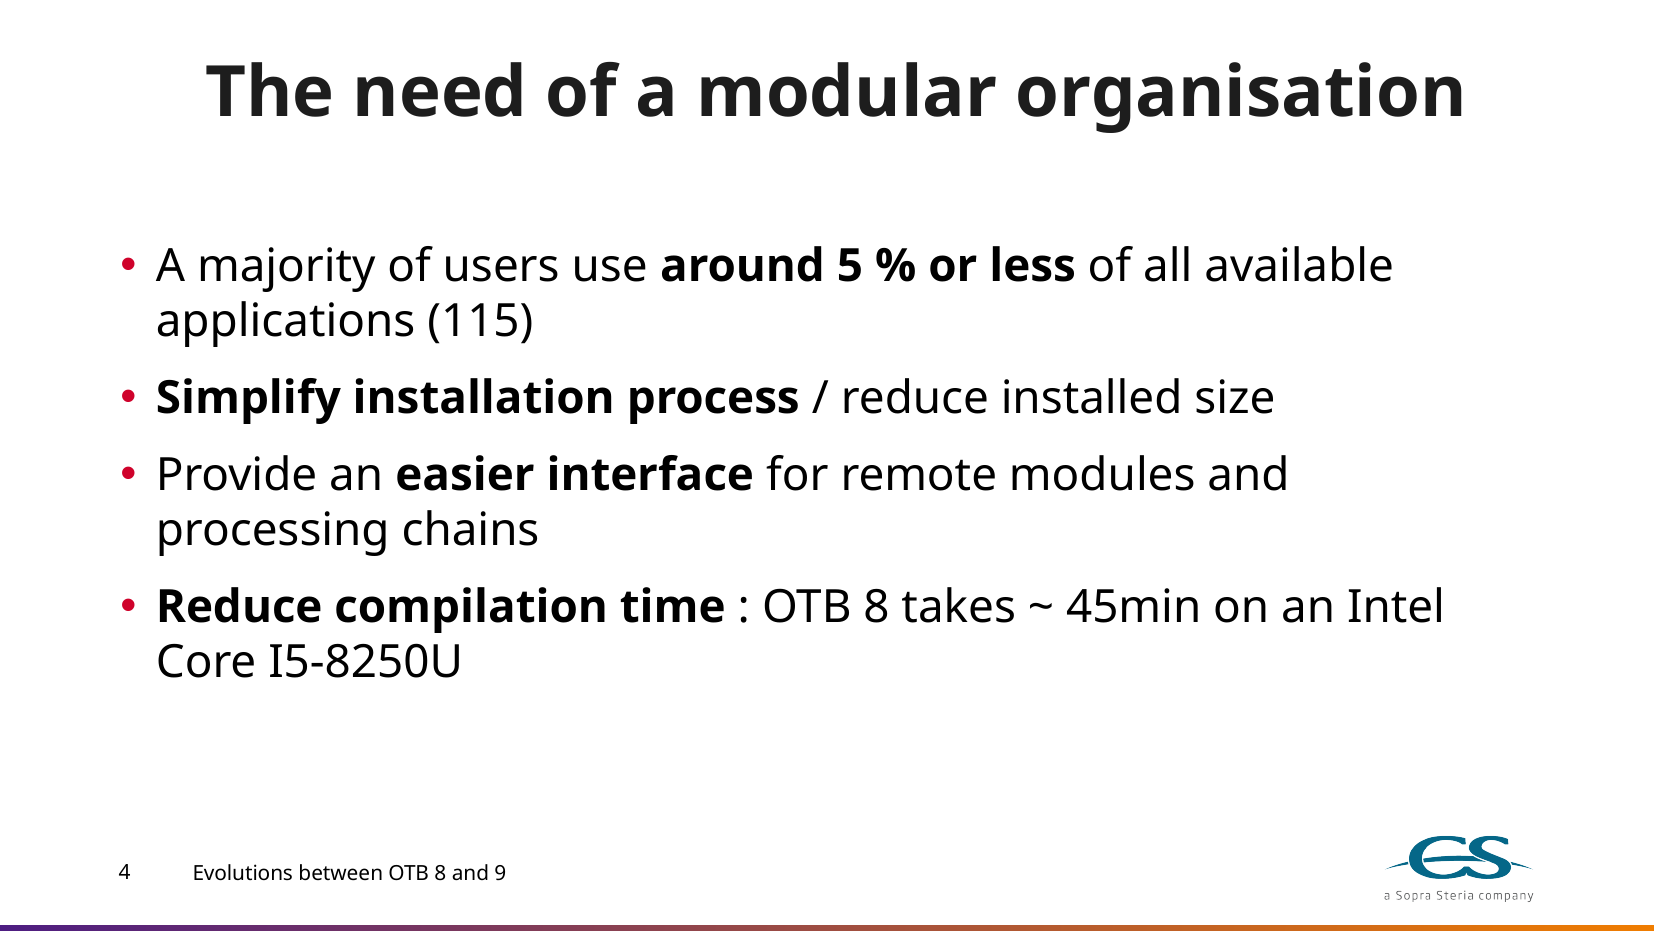

# The need of a modular organisation
A majority of users use around 5 % or less of all available applications (115)
Simplify installation process / reduce installed size
Provide an easier interface for remote modules and processing chains
Reduce compilation time : OTB 8 takes ~ 45min on an Intel Core I5-8250U
Evolutions between OTB 8 and 9